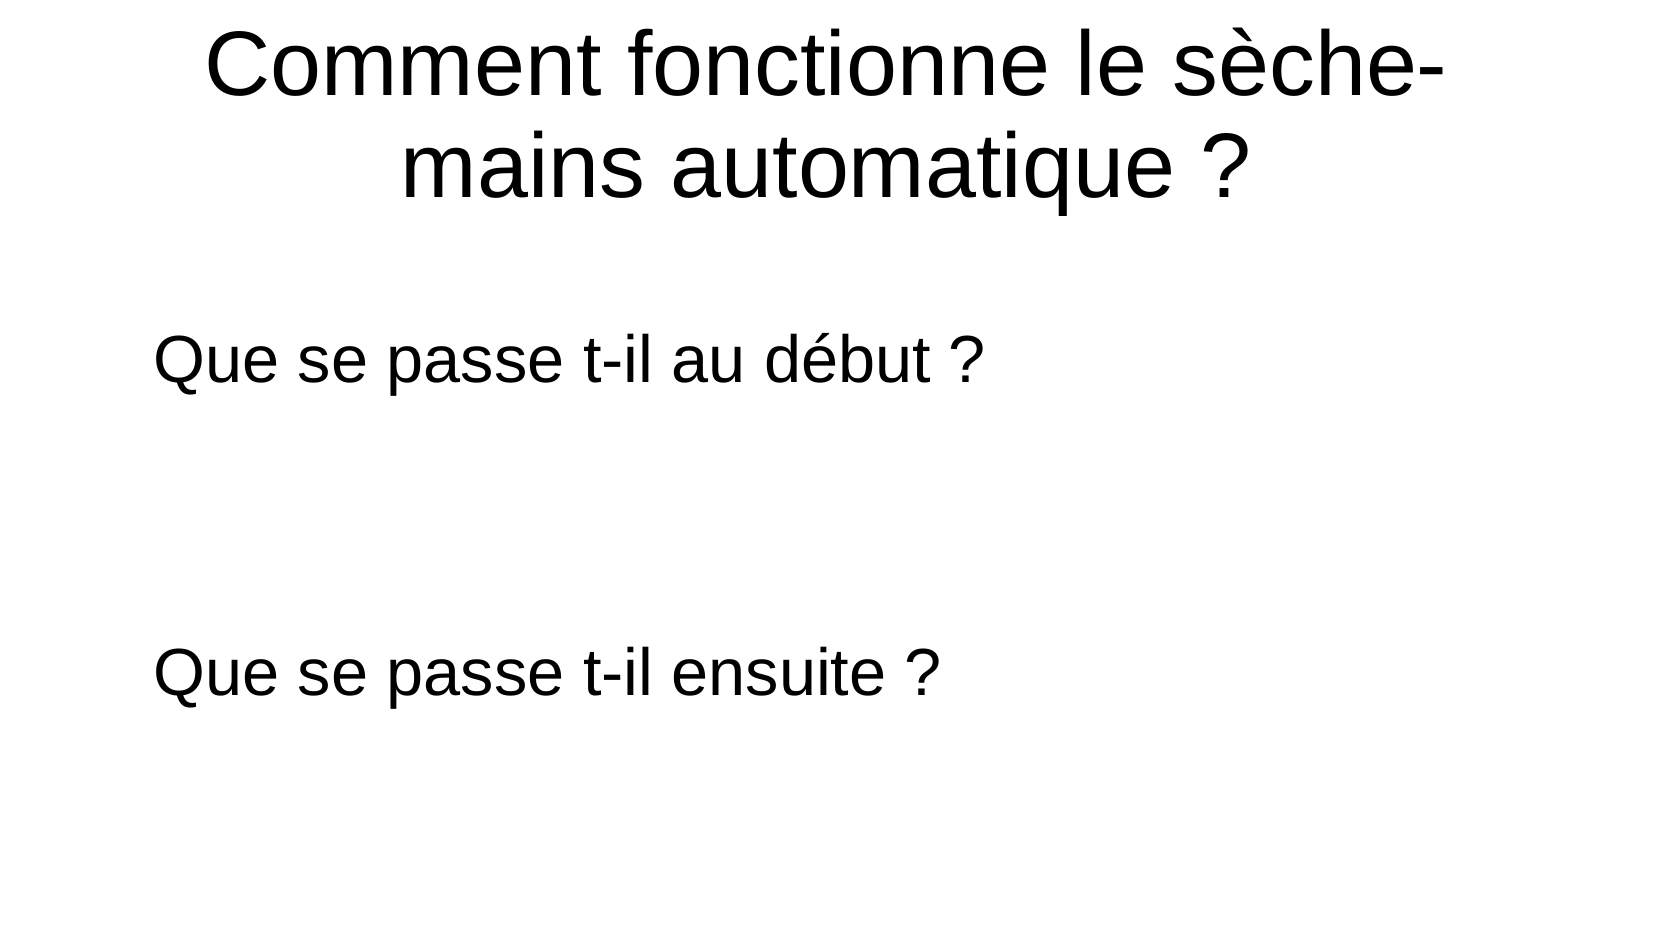

# Comment fonctionne le sèche-mains automatique ?
Que se passe t-il au début ?
Que se passe t-il ensuite ?